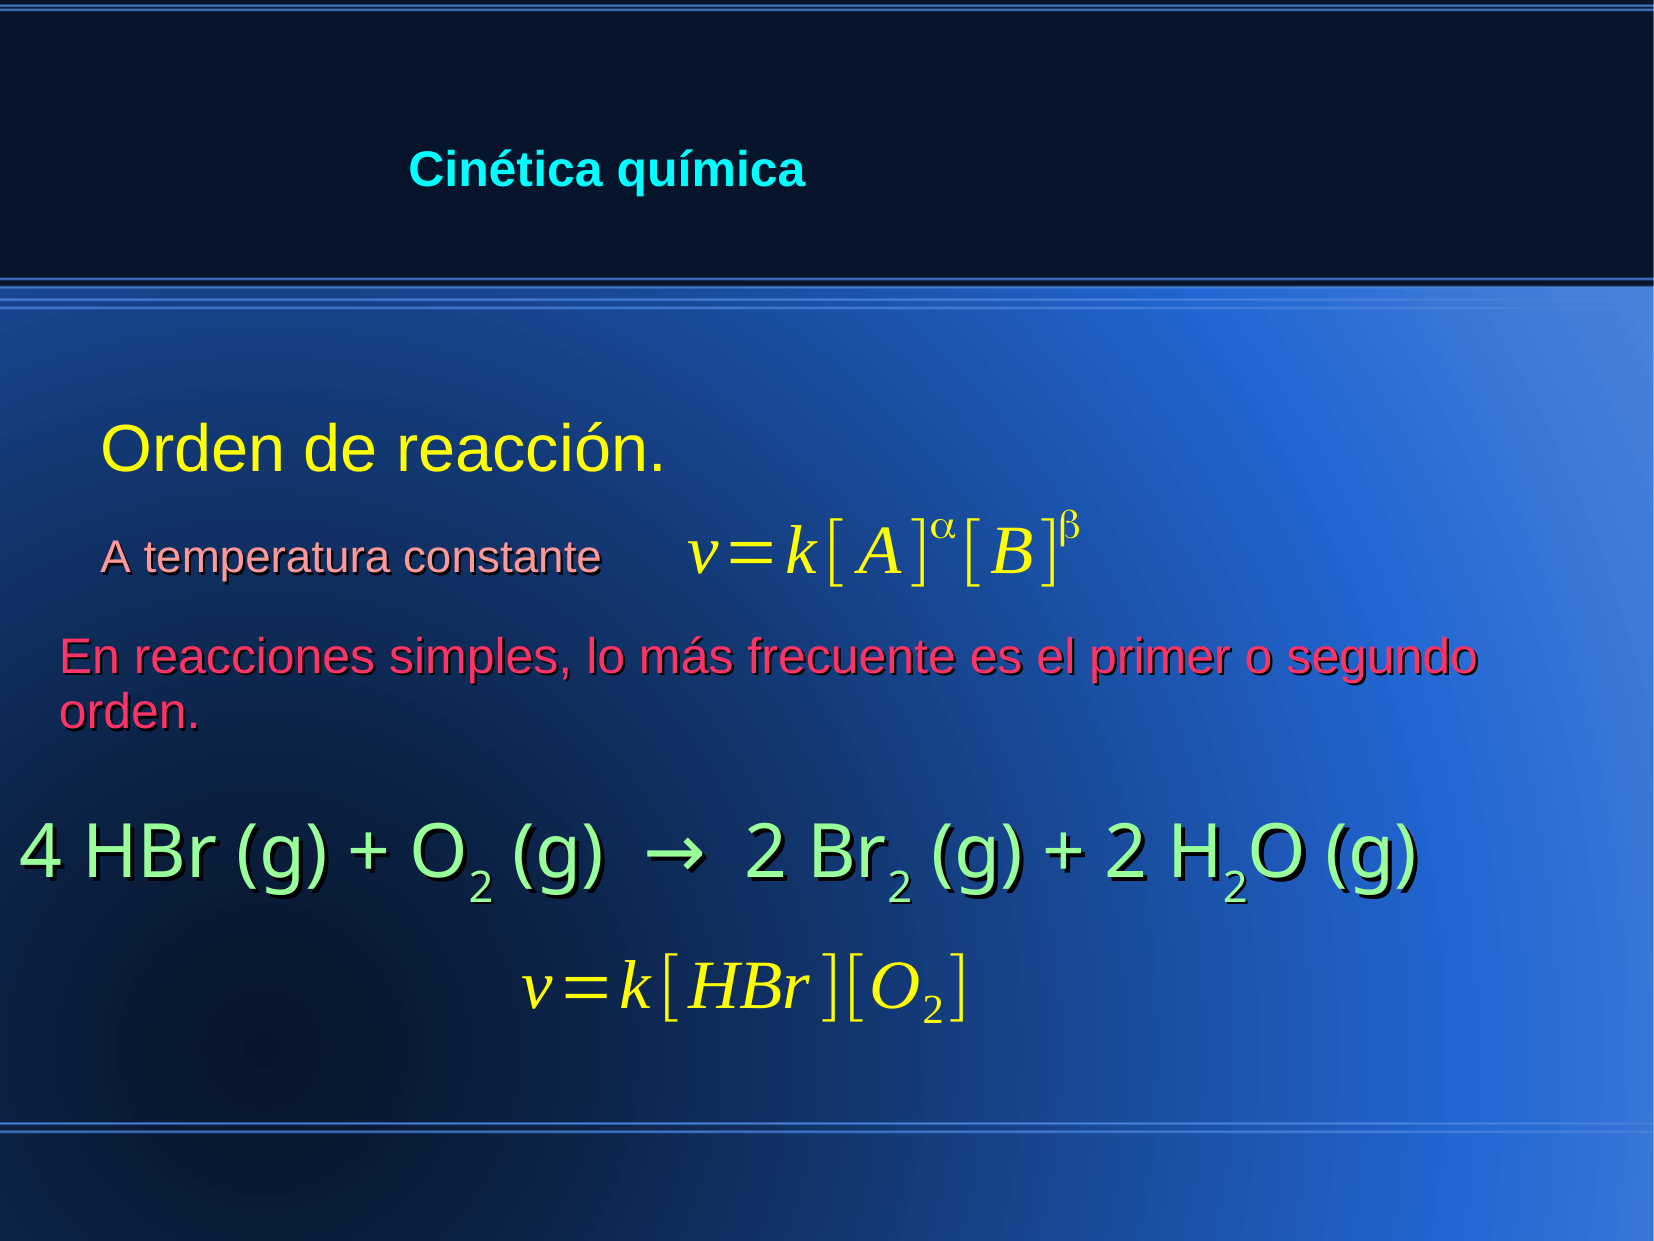

# Cinética química
Orden de reacción.
A temperatura constante
En reacciones simples, lo más frecuente es el primer o segundo orden.
 4 HBr (g) + O2 (g) → 2 Br2 (g) + 2 H2O (g)